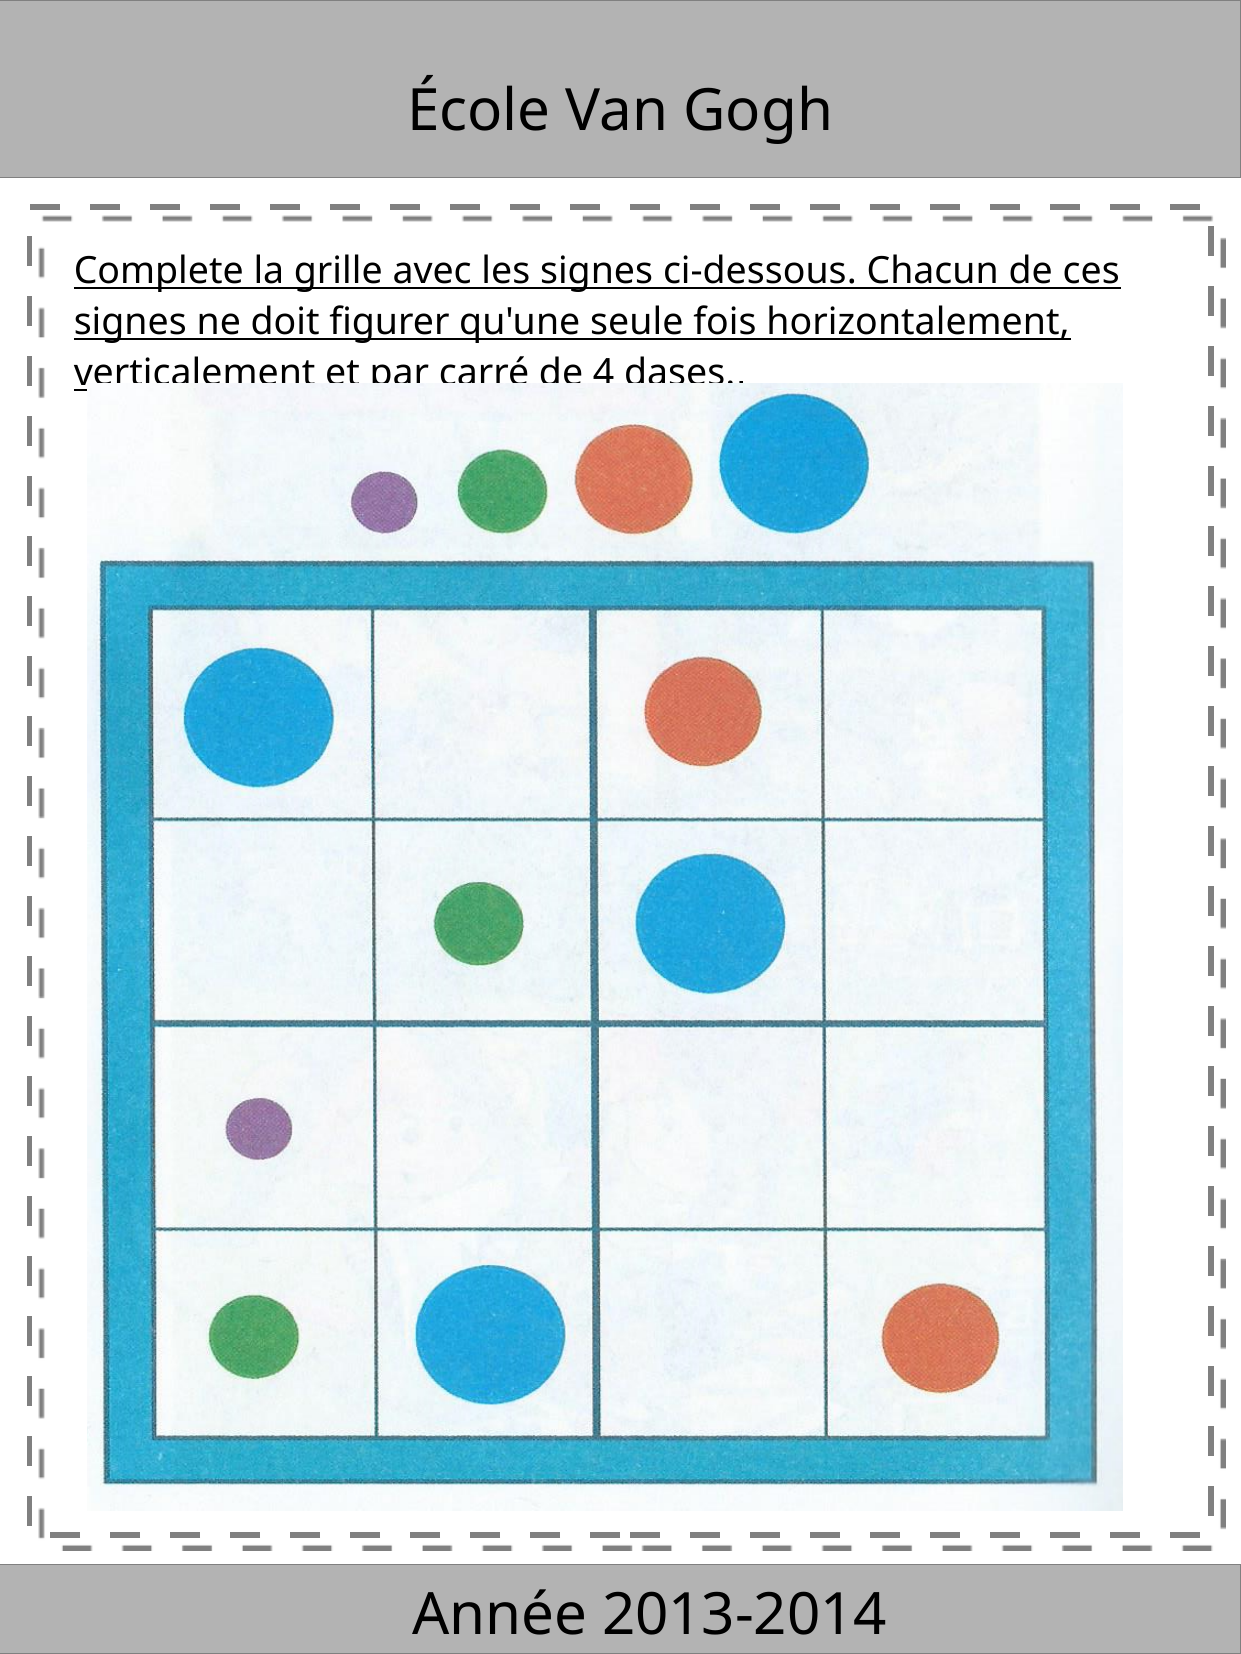

École Van Gogh
Complete la grille avec les signes ci-dessous. Chacun de ces signes ne doit figurer qu'une seule fois horizontalement, verticalement et par carré de 4 dases..
Année 2013-2014